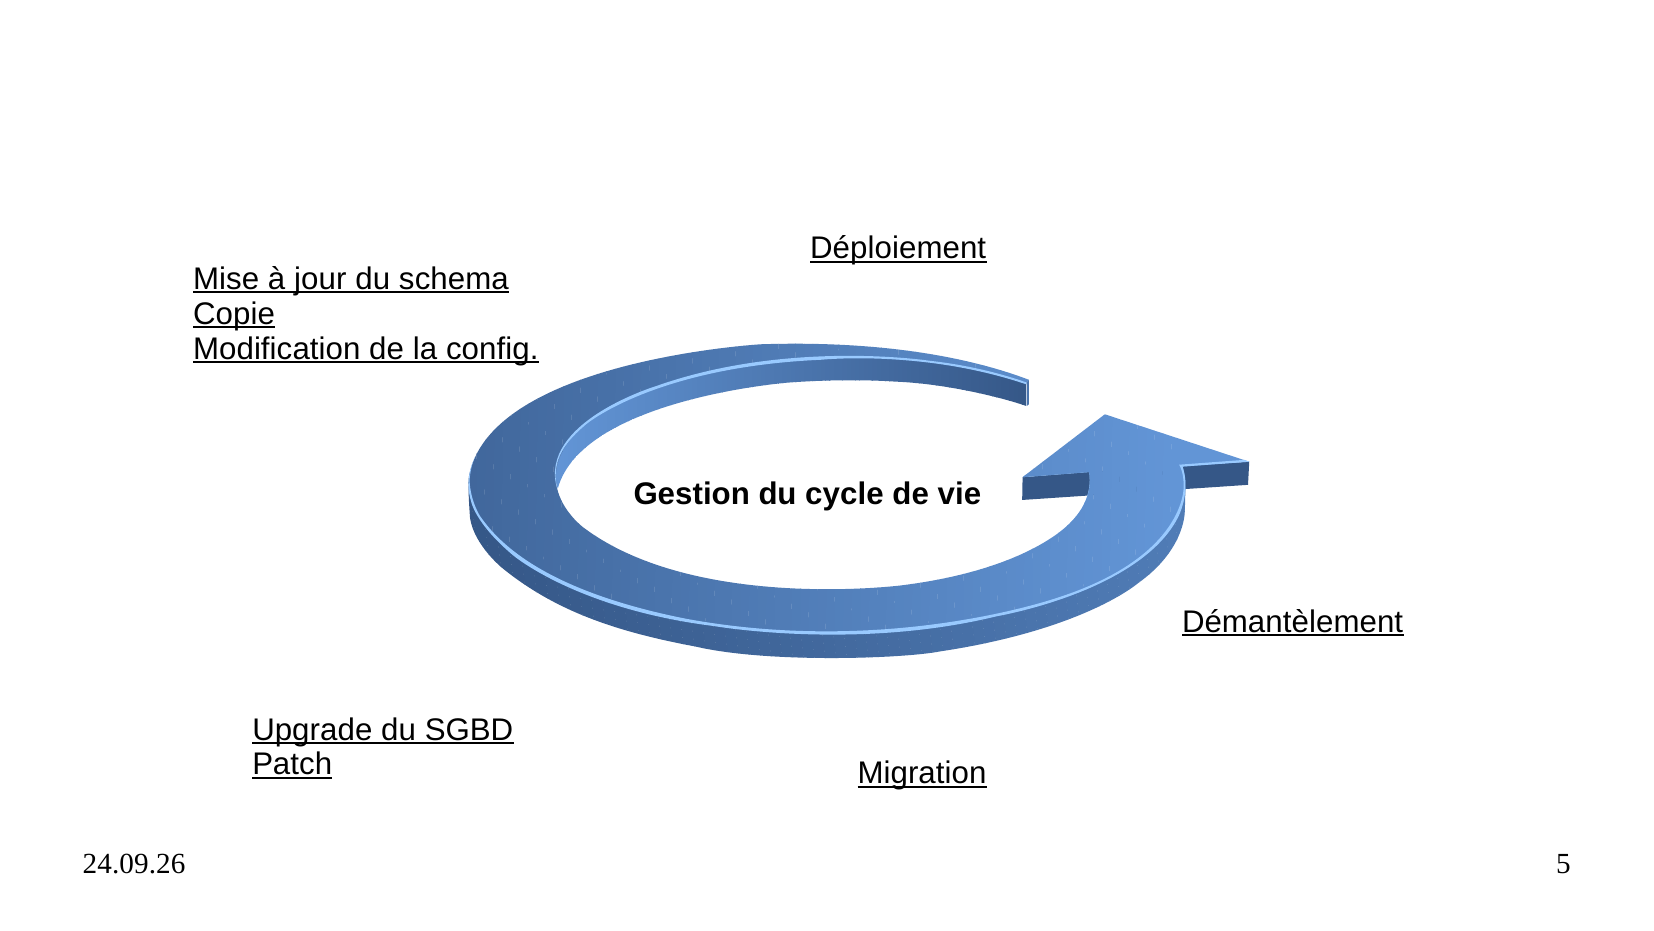

#
Déploiement
Mise à jour du schema
Copie
Modification de la config.
Gestion du cycle de vie
Démantèlement
Upgrade du SGBD
Patch
Migration
5